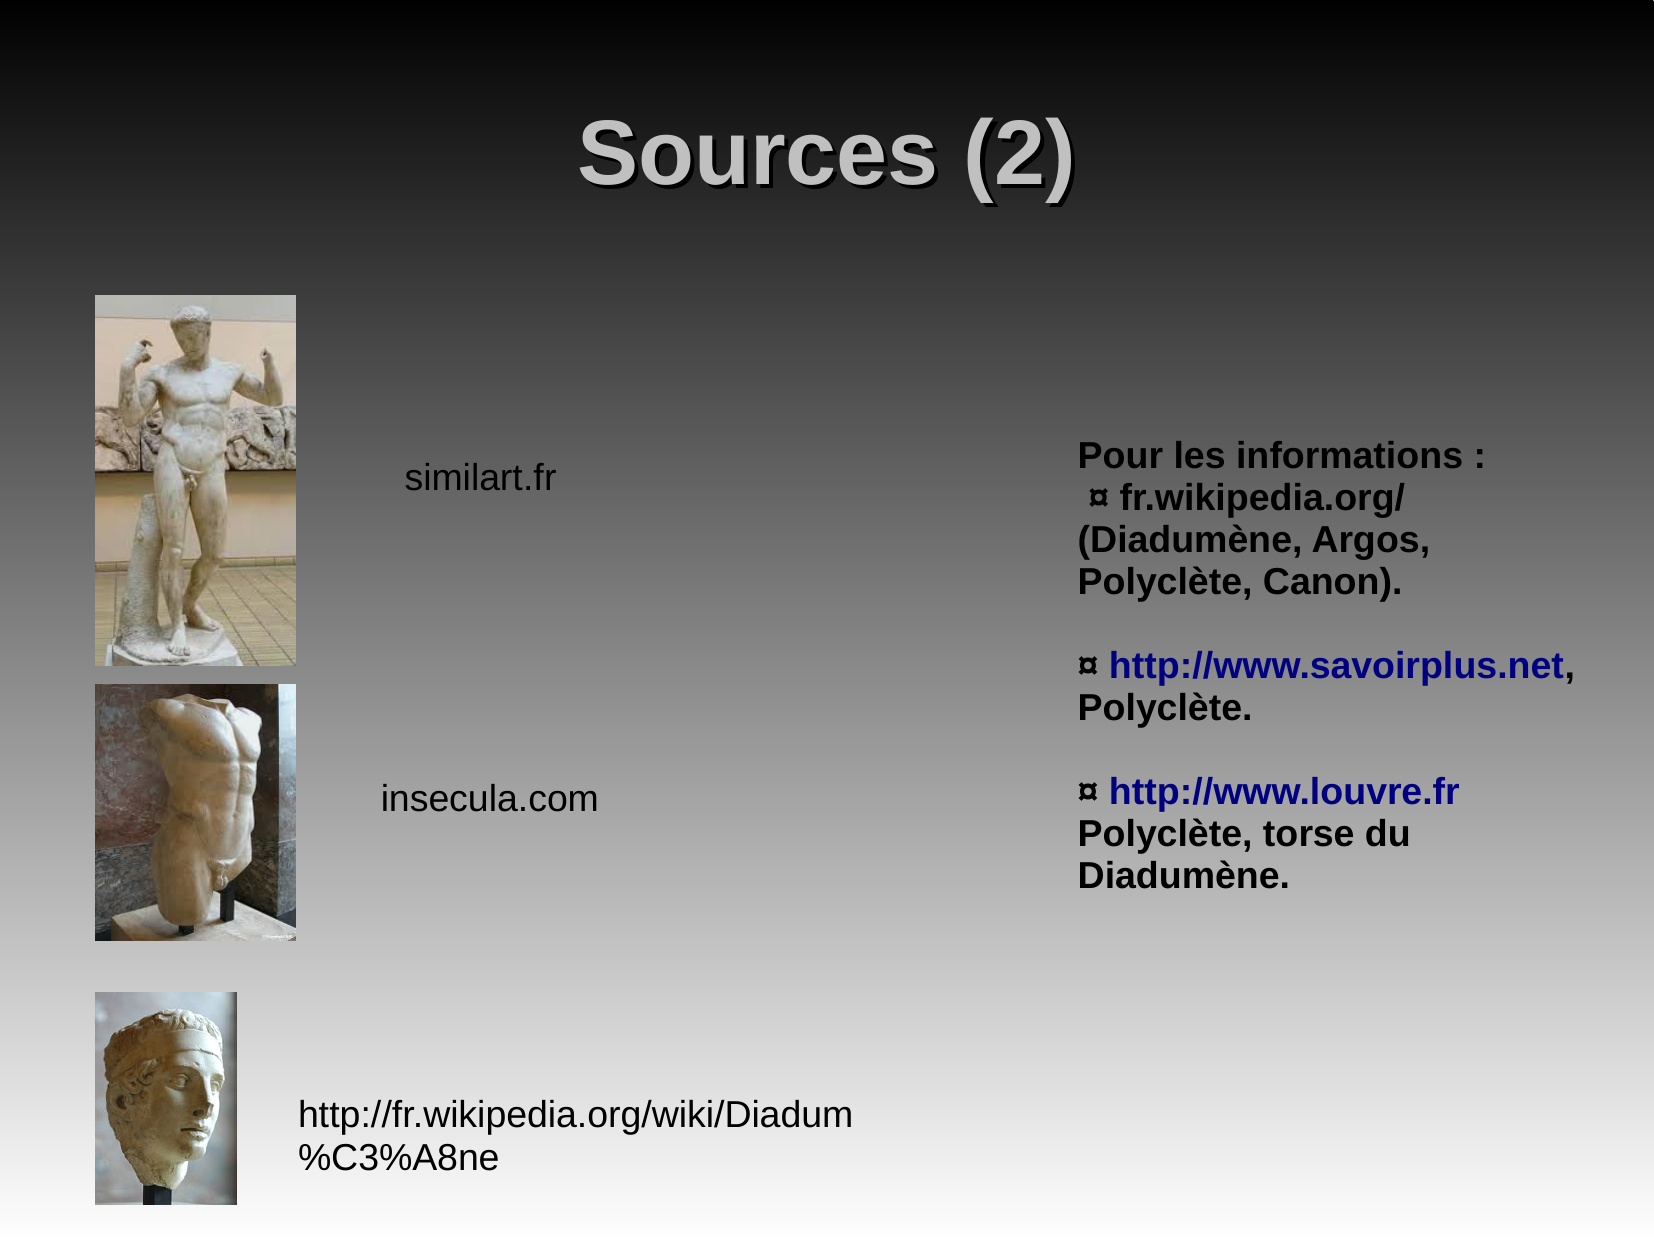

# Sources (2)
Pour les informations :
 ¤ fr.wikipedia.org/ (Diadumène, Argos, Polyclète, Canon).
¤ http://www.savoirplus.net, Polyclète.
¤ http://www.louvre.fr Polyclète, torse du Diadumène.
similart.fr
insecula.com
http://fr.wikipedia.org/wiki/Diadum%C3%A8ne